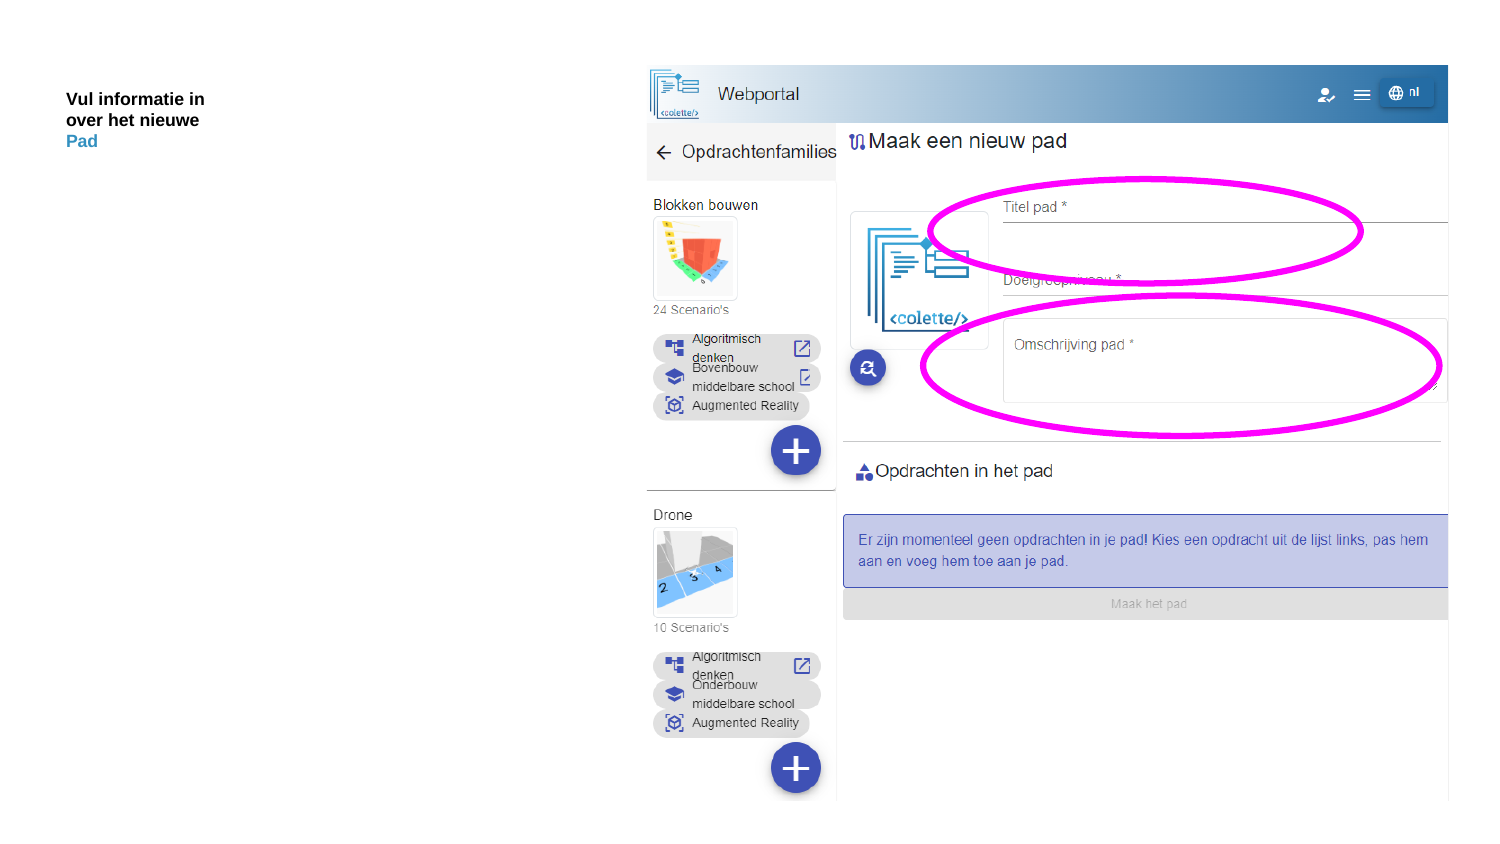

# Vul informatie in
over het nieuwe
Pad